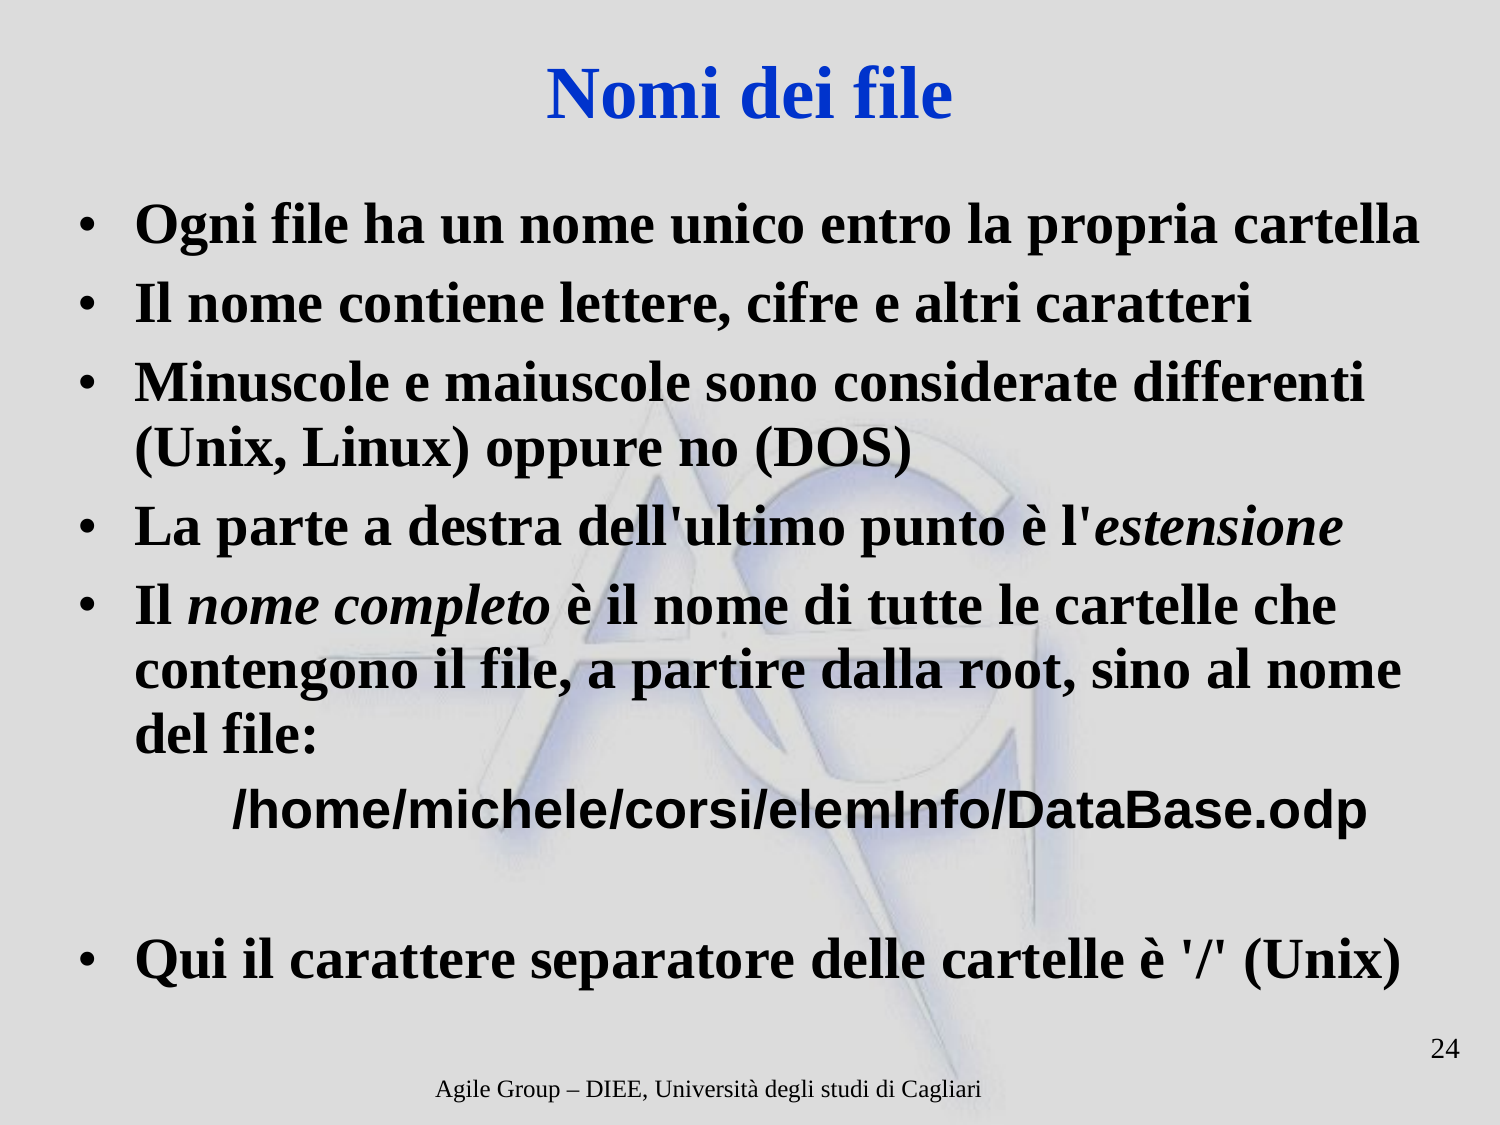

# Nomi dei file
Ogni file ha un nome unico entro la propria cartella
Il nome contiene lettere, cifre e altri caratteri
Minuscole e maiuscole sono considerate differenti (Unix, Linux) oppure no (DOS)
La parte a destra dell'ultimo punto è l'estensione
Il nome completo è il nome di tutte le cartelle che contengono il file, a partire dalla root, sino al nome del file:
 /home/michele/corsi/elemInfo/DataBase.odp
Qui il carattere separatore delle cartelle è '/' (Unix)
24